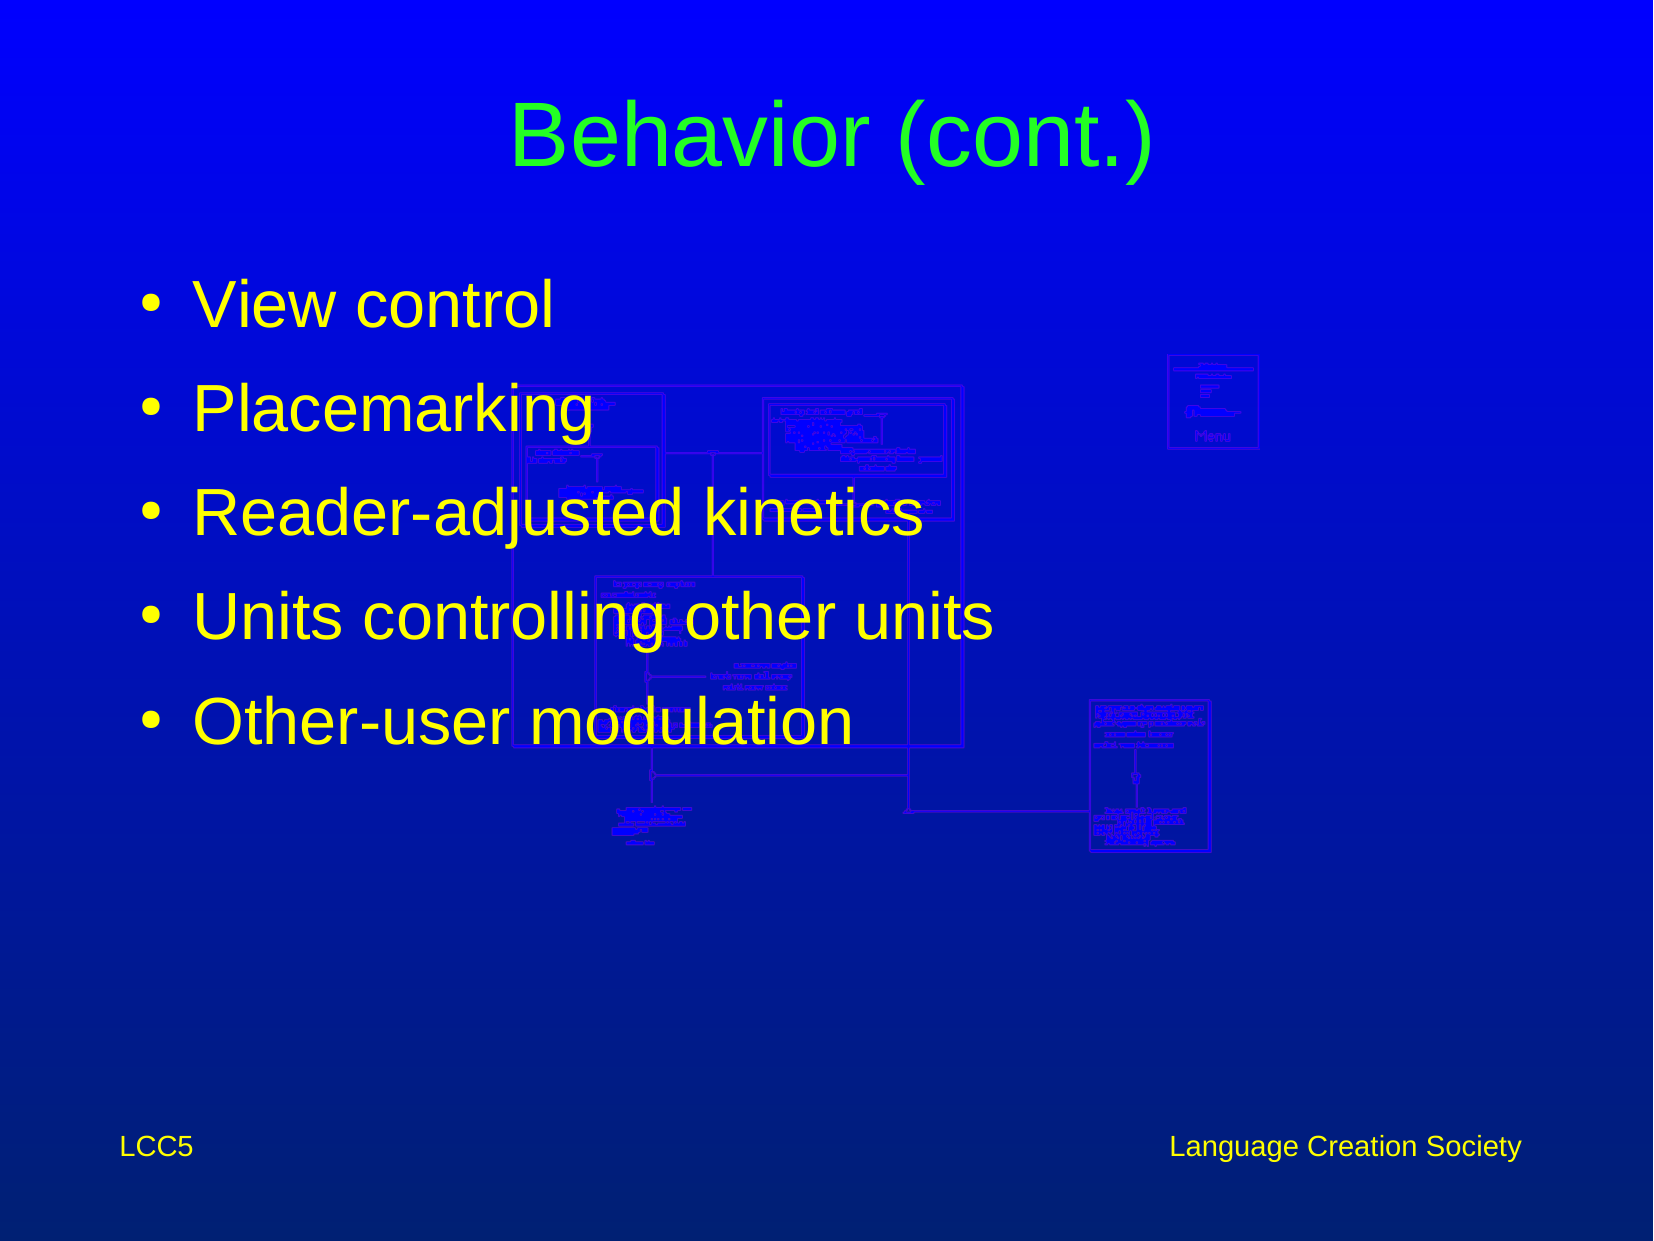

# Behavior (cont.)
View control
Placemarking
Reader-adjusted kinetics
Units controlling other units
Other-user modulation